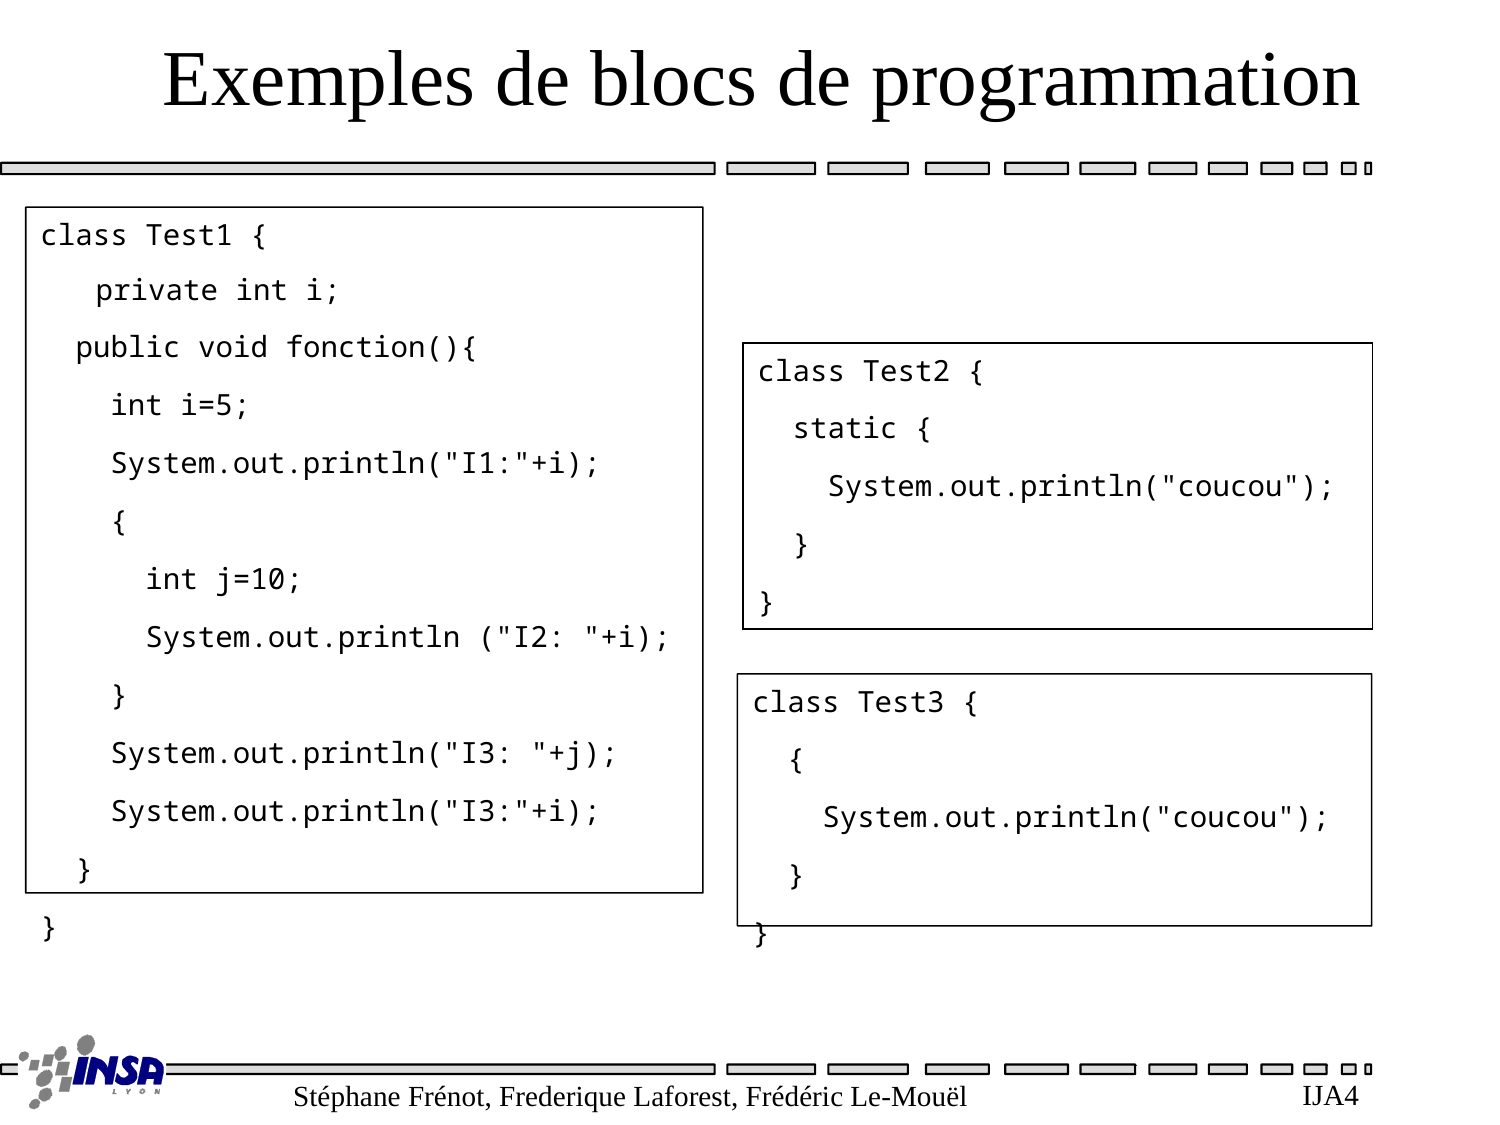

# Exemples de blocs de programmation
class Test1 {
	private int i;
 public void fonction(){
 int i=5;
 System.out.println("I1:"+i);
 {
 int j=10;
 System.out.println ("I2: "+i);
 }
 System.out.println("I3: "+j);
 System.out.println("I3:"+i);
 }
}
class Test2 {
 static {
 System.out.println("coucou");
 }
}
class Test3 {
 {
 System.out.println("coucou");
 }
}